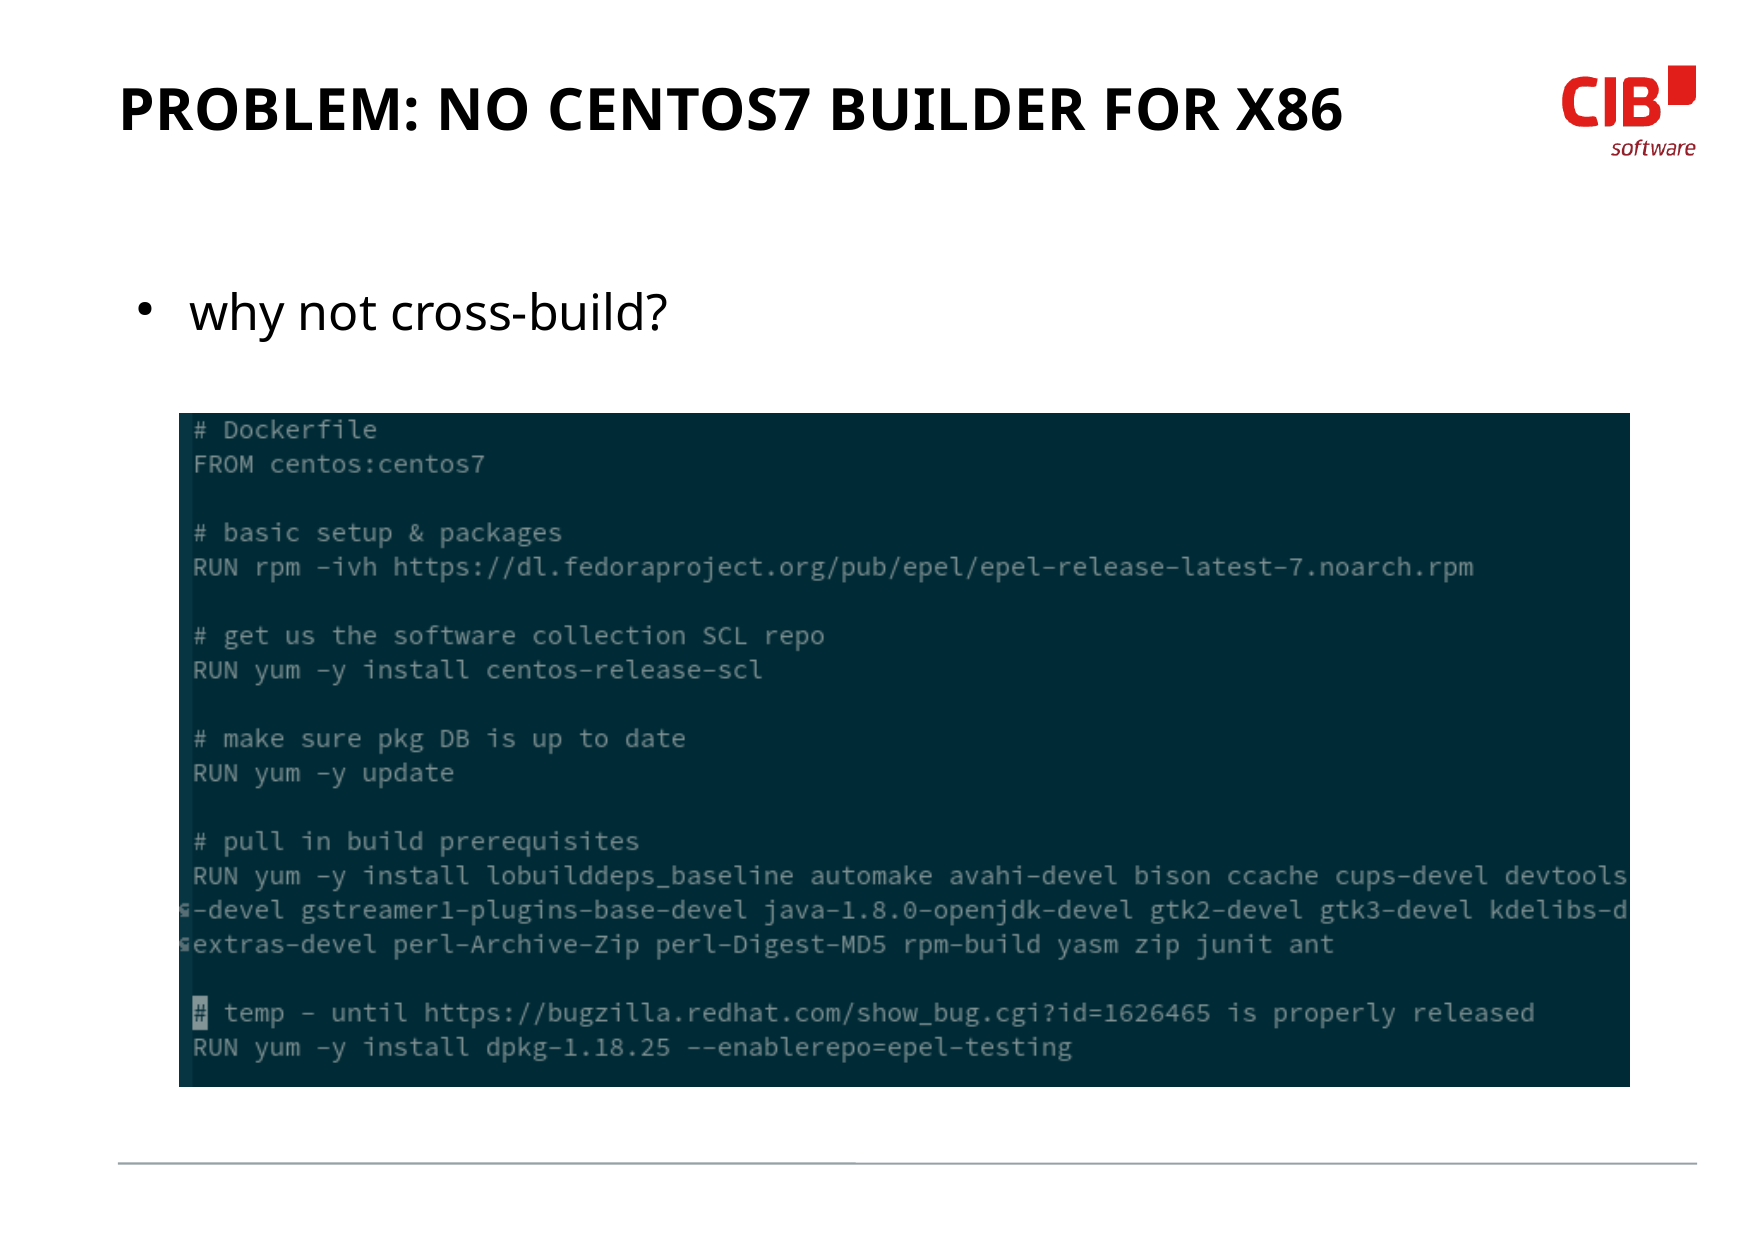

# Problem: no CentOS7 builder for x86
why not cross-build?